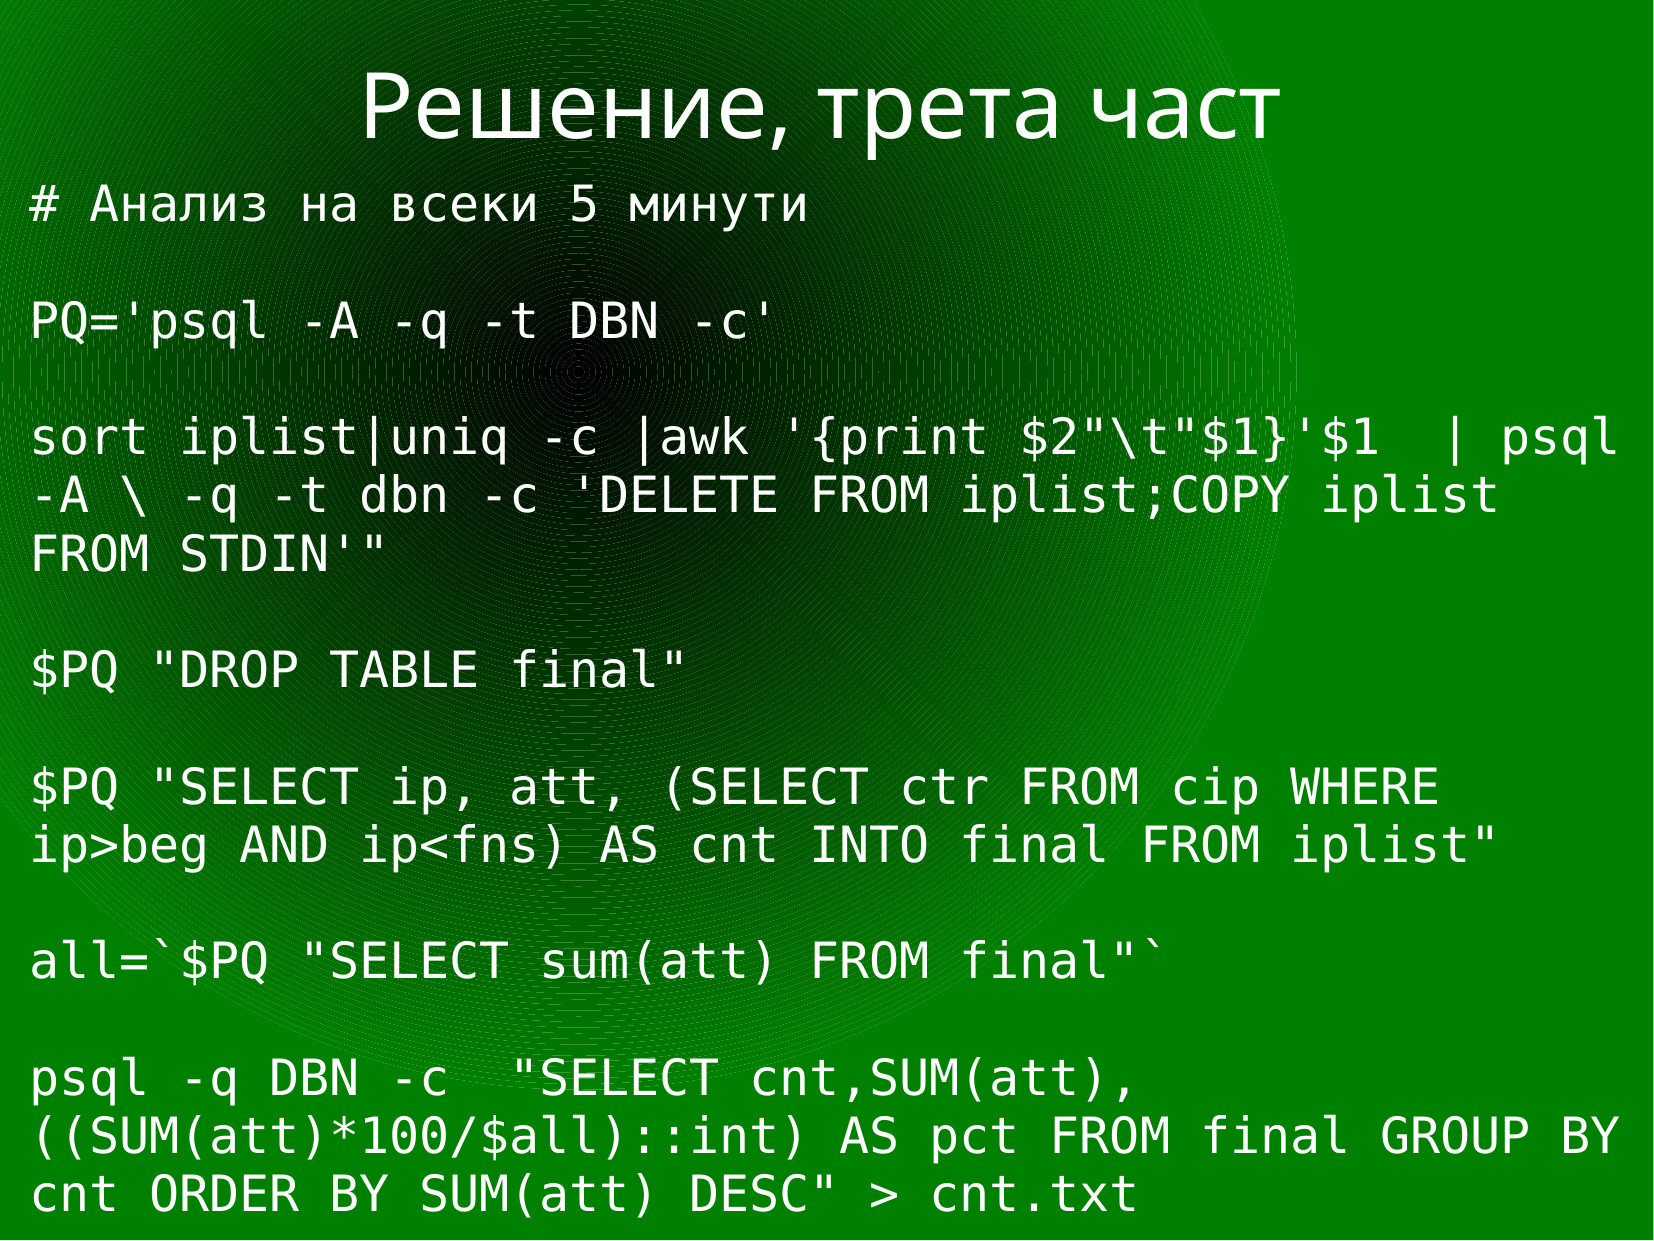

# Решение, трета част
# Анализ на всеки 5 минути
PQ='psql -A -q -t DBN -c'
sort iplist|uniq -c |awk '{print $2"\t"$1}'$1 | psql -A \ -q -t dbn -c 'DELETE FROM iplist;COPY iplist FROM STDIN'"
$PQ "DROP TABLE final"
$PQ "SELECT ip, att, (SELECT ctr FROM cip WHERE ip>beg AND ip<fns) AS cnt INTO final FROM iplist"
all=`$PQ "SELECT sum(att) FROM final"`
psql -q DBN -c "SELECT cnt,SUM(att),((SUM(att)*100/$all)::int) AS pct FROM final GROUP BY cnt ORDER BY SUM(att) DESC" > cnt.txt